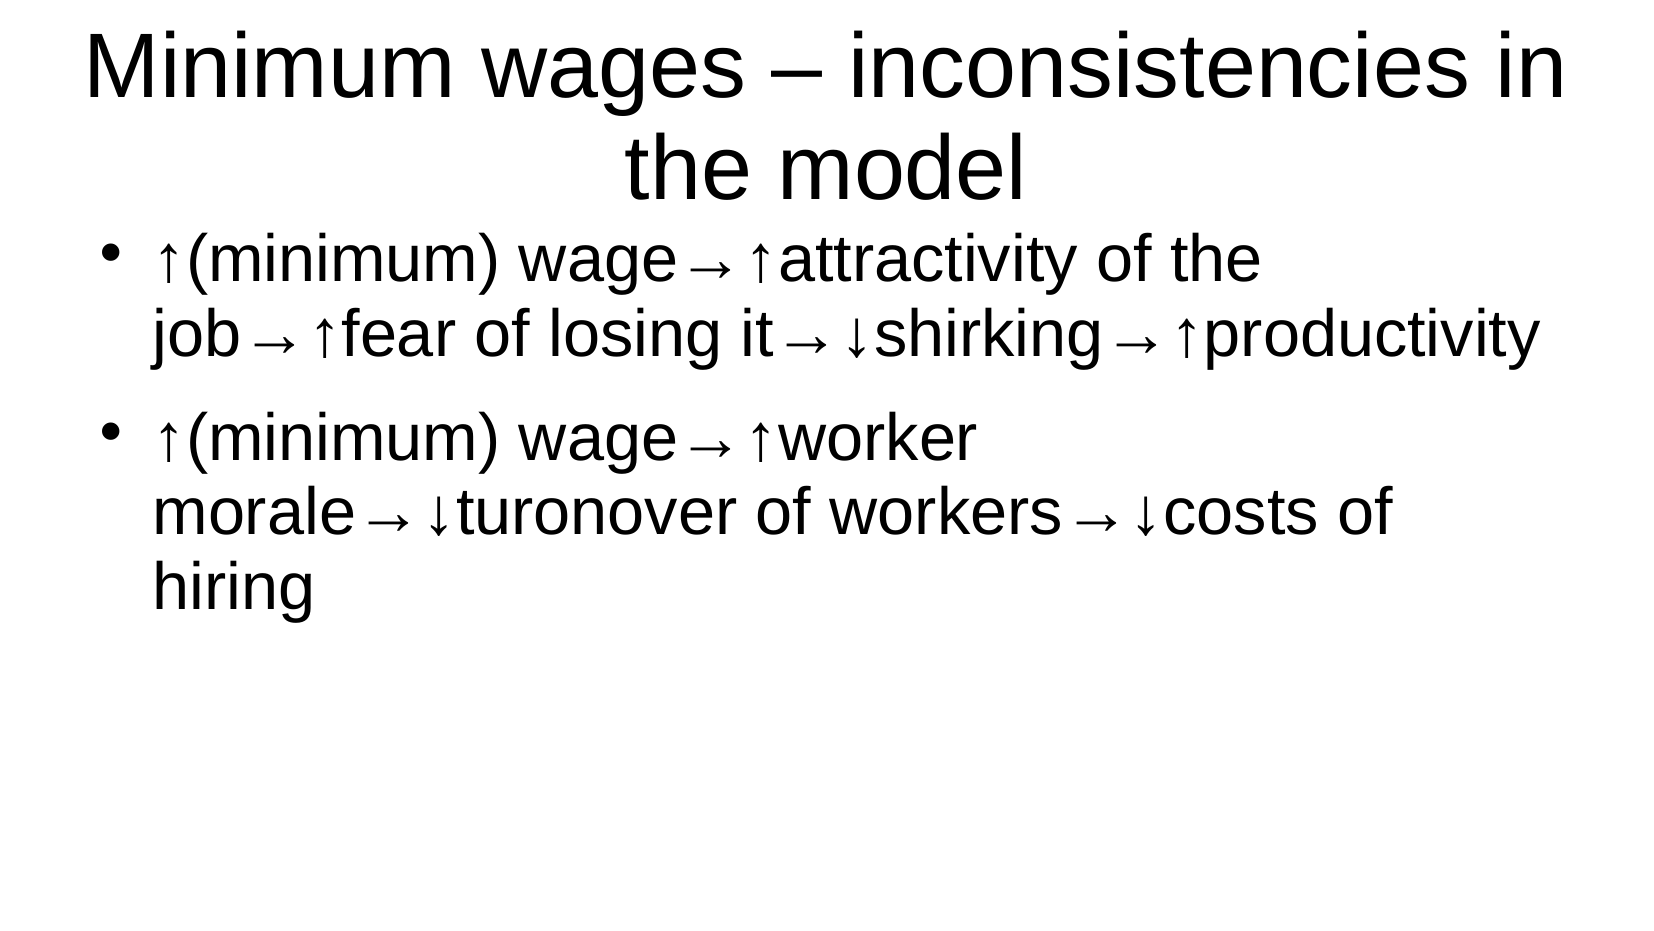

# Minimum wages – inconsistencies in the model
↑(minimum) wage→↑attractivity of the job→↑fear of losing it→↓shirking→↑productivity
↑(minimum) wage→↑worker morale→↓turonover of workers→↓costs of hiring